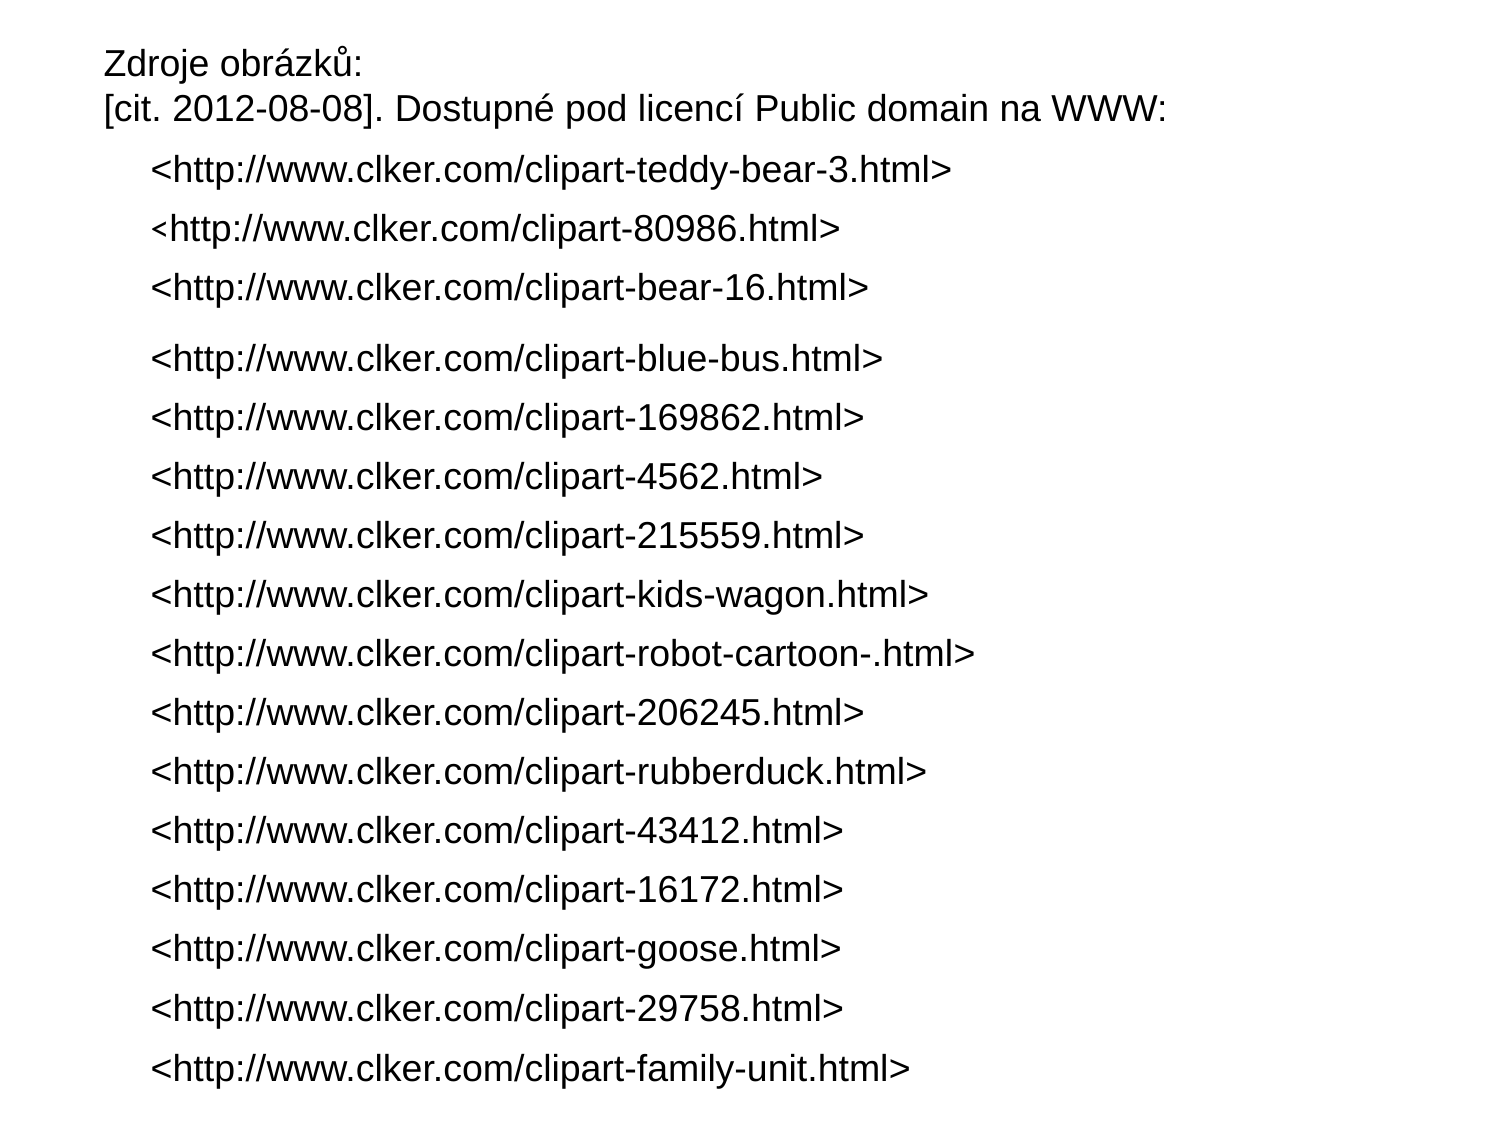

Zdroje obrázků:
[cit. 2012-08-08]. Dostupné pod licencí Public domain na WWW:
<http://www.clker.com/clipart-teddy-bear-3.html>
<http://www.clker.com/clipart-80986.html>
<http://www.clker.com/clipart-bear-16.html>
<http://www.clker.com/clipart-blue-bus.html>
<http://www.clker.com/clipart-169862.html>
<http://www.clker.com/clipart-4562.html>
<http://www.clker.com/clipart-215559.html>
<http://www.clker.com/clipart-kids-wagon.html>
<http://www.clker.com/clipart-robot-cartoon-.html>
<http://www.clker.com/clipart-206245.html>
<http://www.clker.com/clipart-rubberduck.html>
<http://www.clker.com/clipart-43412.html>
<http://www.clker.com/clipart-16172.html>
<http://www.clker.com/clipart-goose.html>
<http://www.clker.com/clipart-29758.html>
<http://www.clker.com/clipart-family-unit.html>